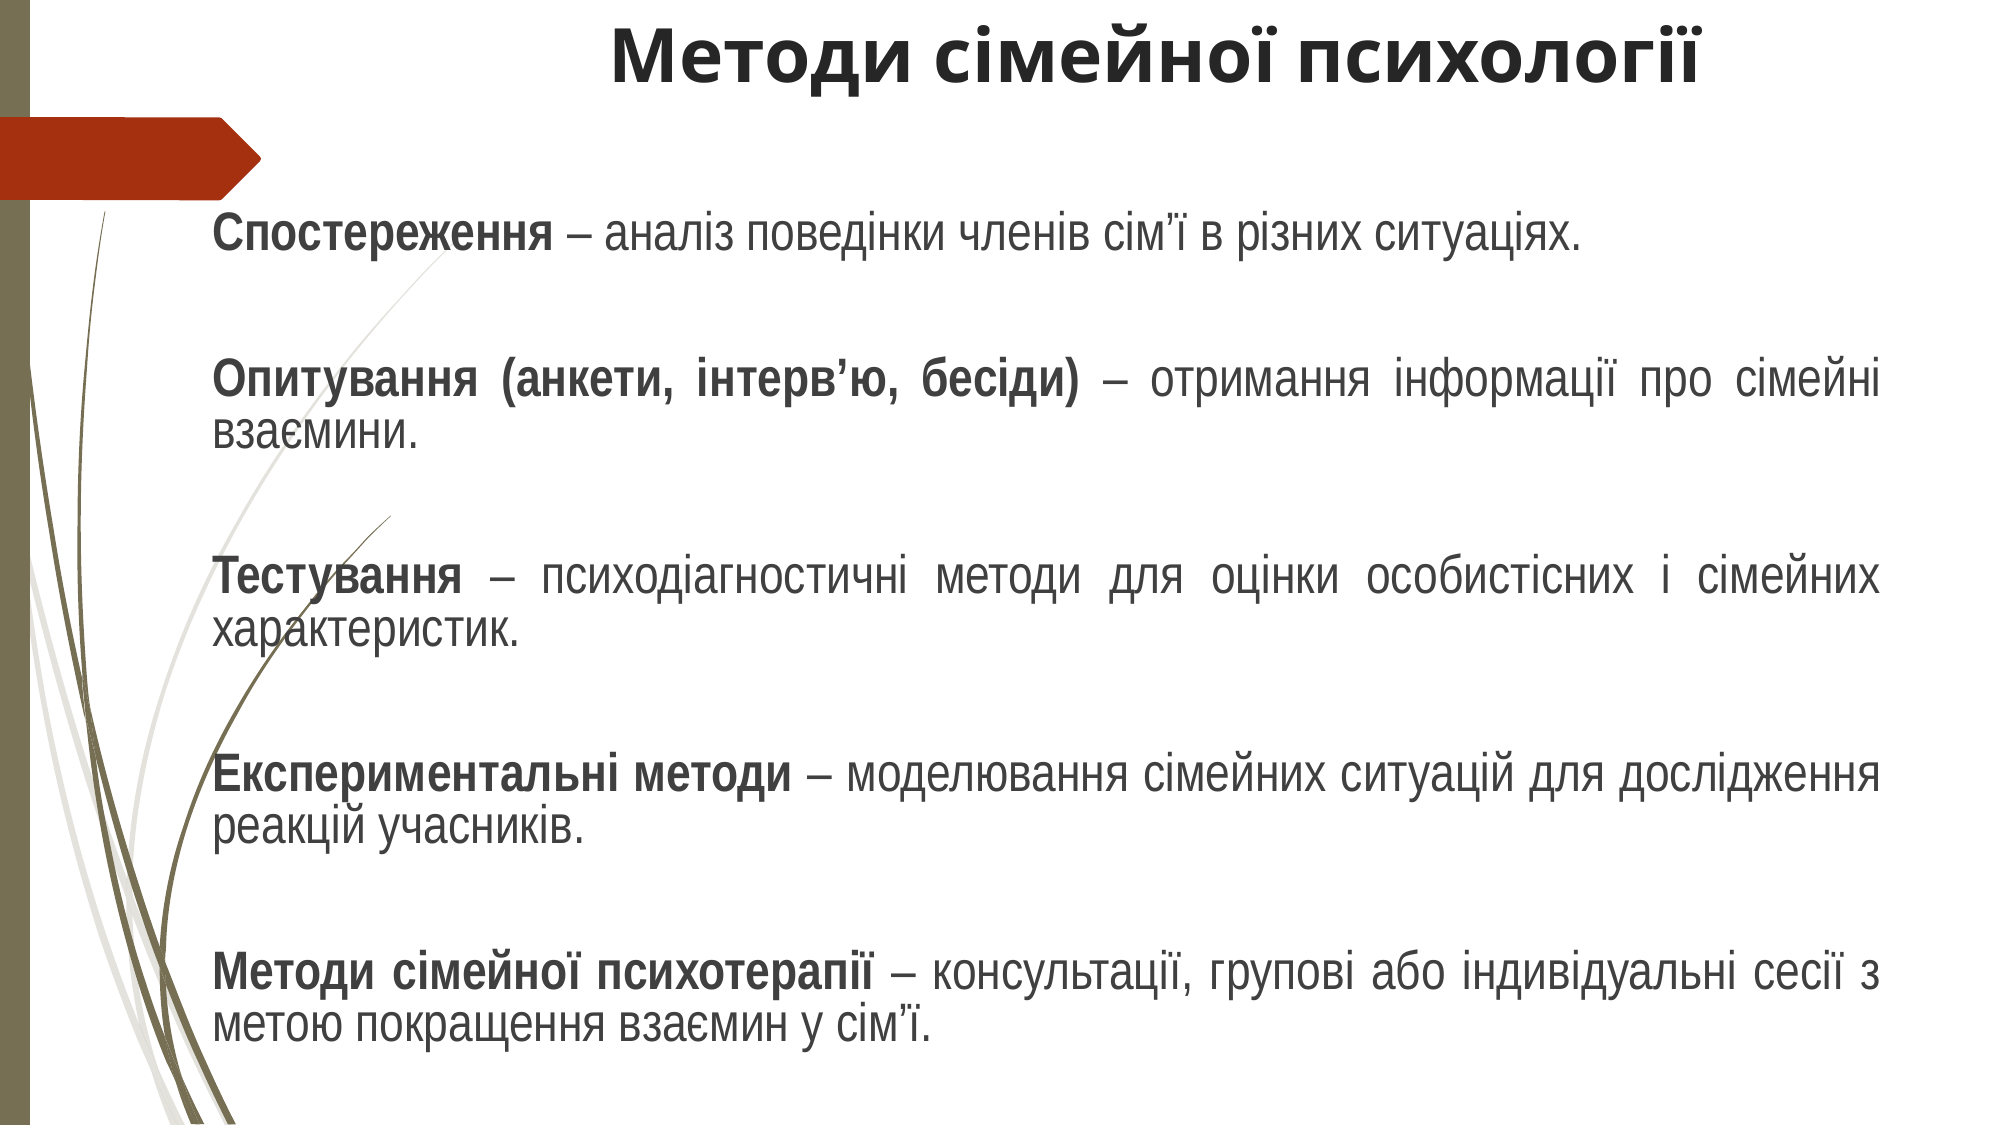

# Методи сімейної психології
Спостереження – аналіз поведінки членів сім’ї в різних ситуаціях.
Опитування (анкети, інтерв’ю, бесіди) – отримання інформації про сімейні взаємини.
Тестування – психодіагностичні методи для оцінки особистісних і сімейних характеристик.
Експериментальні методи – моделювання сімейних ситуацій для дослідження реакцій учасників.
Методи сімейної психотерапії – консультації, групові або індивідуальні сесії з метою покращення взаємин у сім’ї.